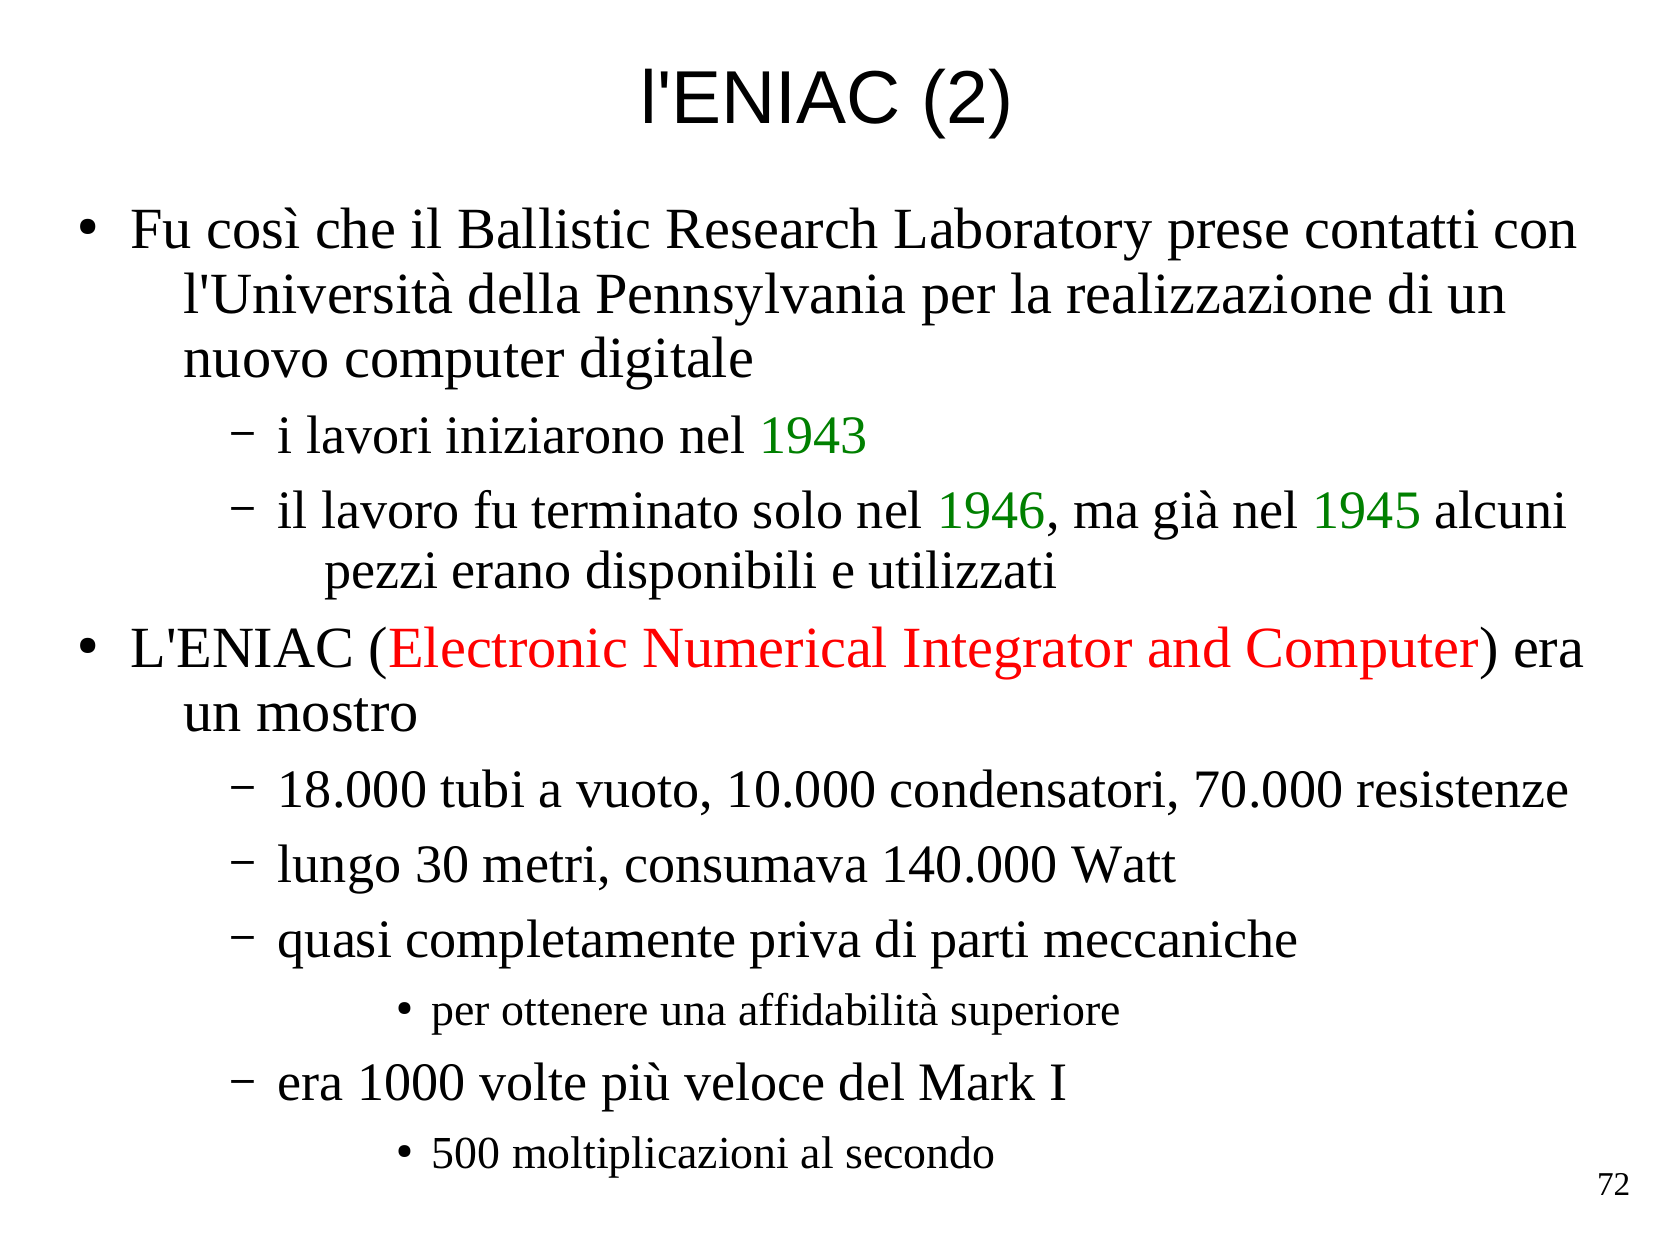

# l'ENIAC (2)
Fu così che il Ballistic Research Laboratory prese contatti con l'Università della Pennsylvania per la realizzazione di un nuovo computer digitale
i lavori iniziarono nel 1943
il lavoro fu terminato solo nel 1946, ma già nel 1945 alcuni pezzi erano disponibili e utilizzati
L'ENIAC (Electronic Numerical Integrator and Computer) era un mostro
18.000 tubi a vuoto, 10.000 condensatori, 70.000 resistenze
lungo 30 metri, consumava 140.000 Watt
quasi completamente priva di parti meccaniche
per ottenere una affidabilità superiore
era 1000 volte più veloce del Mark I
500 moltiplicazioni al secondo